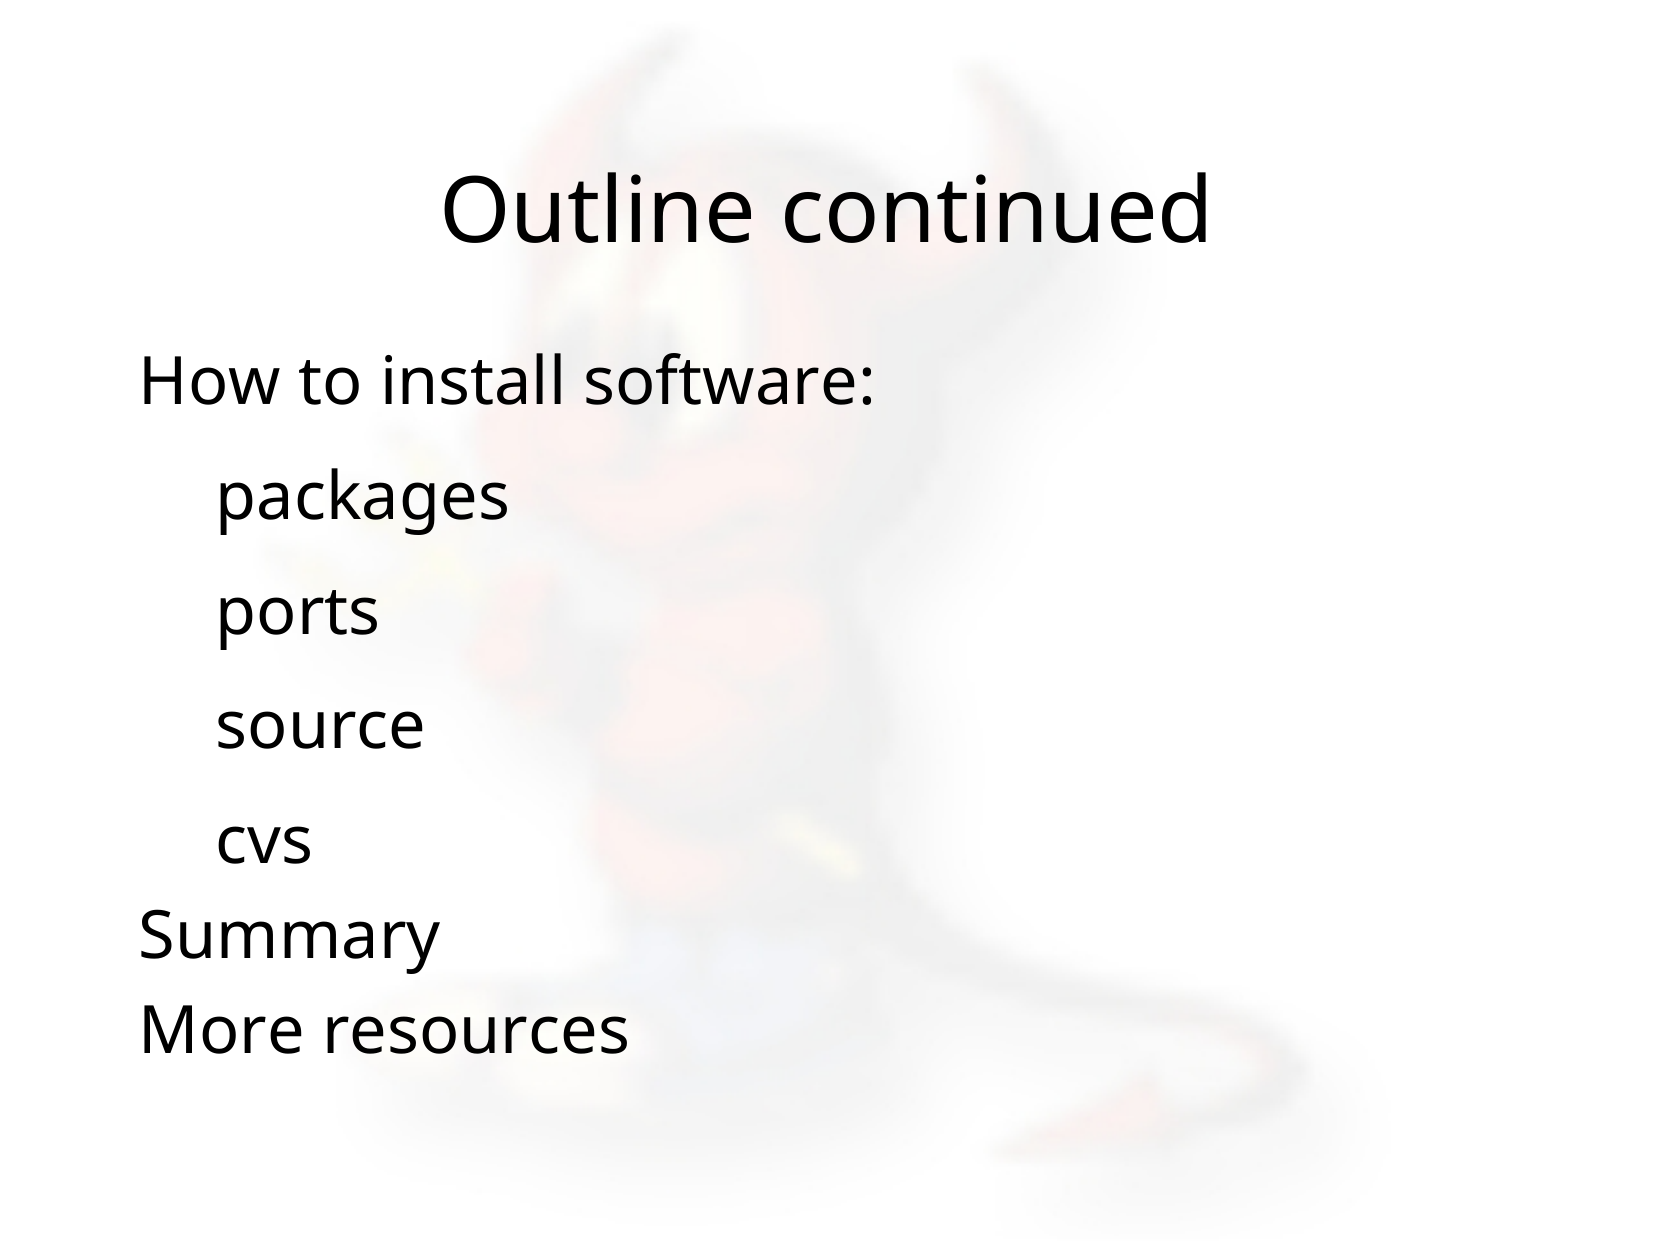

# Outline continued
How to install software:
packages
ports
source
cvs
Summary
More resources